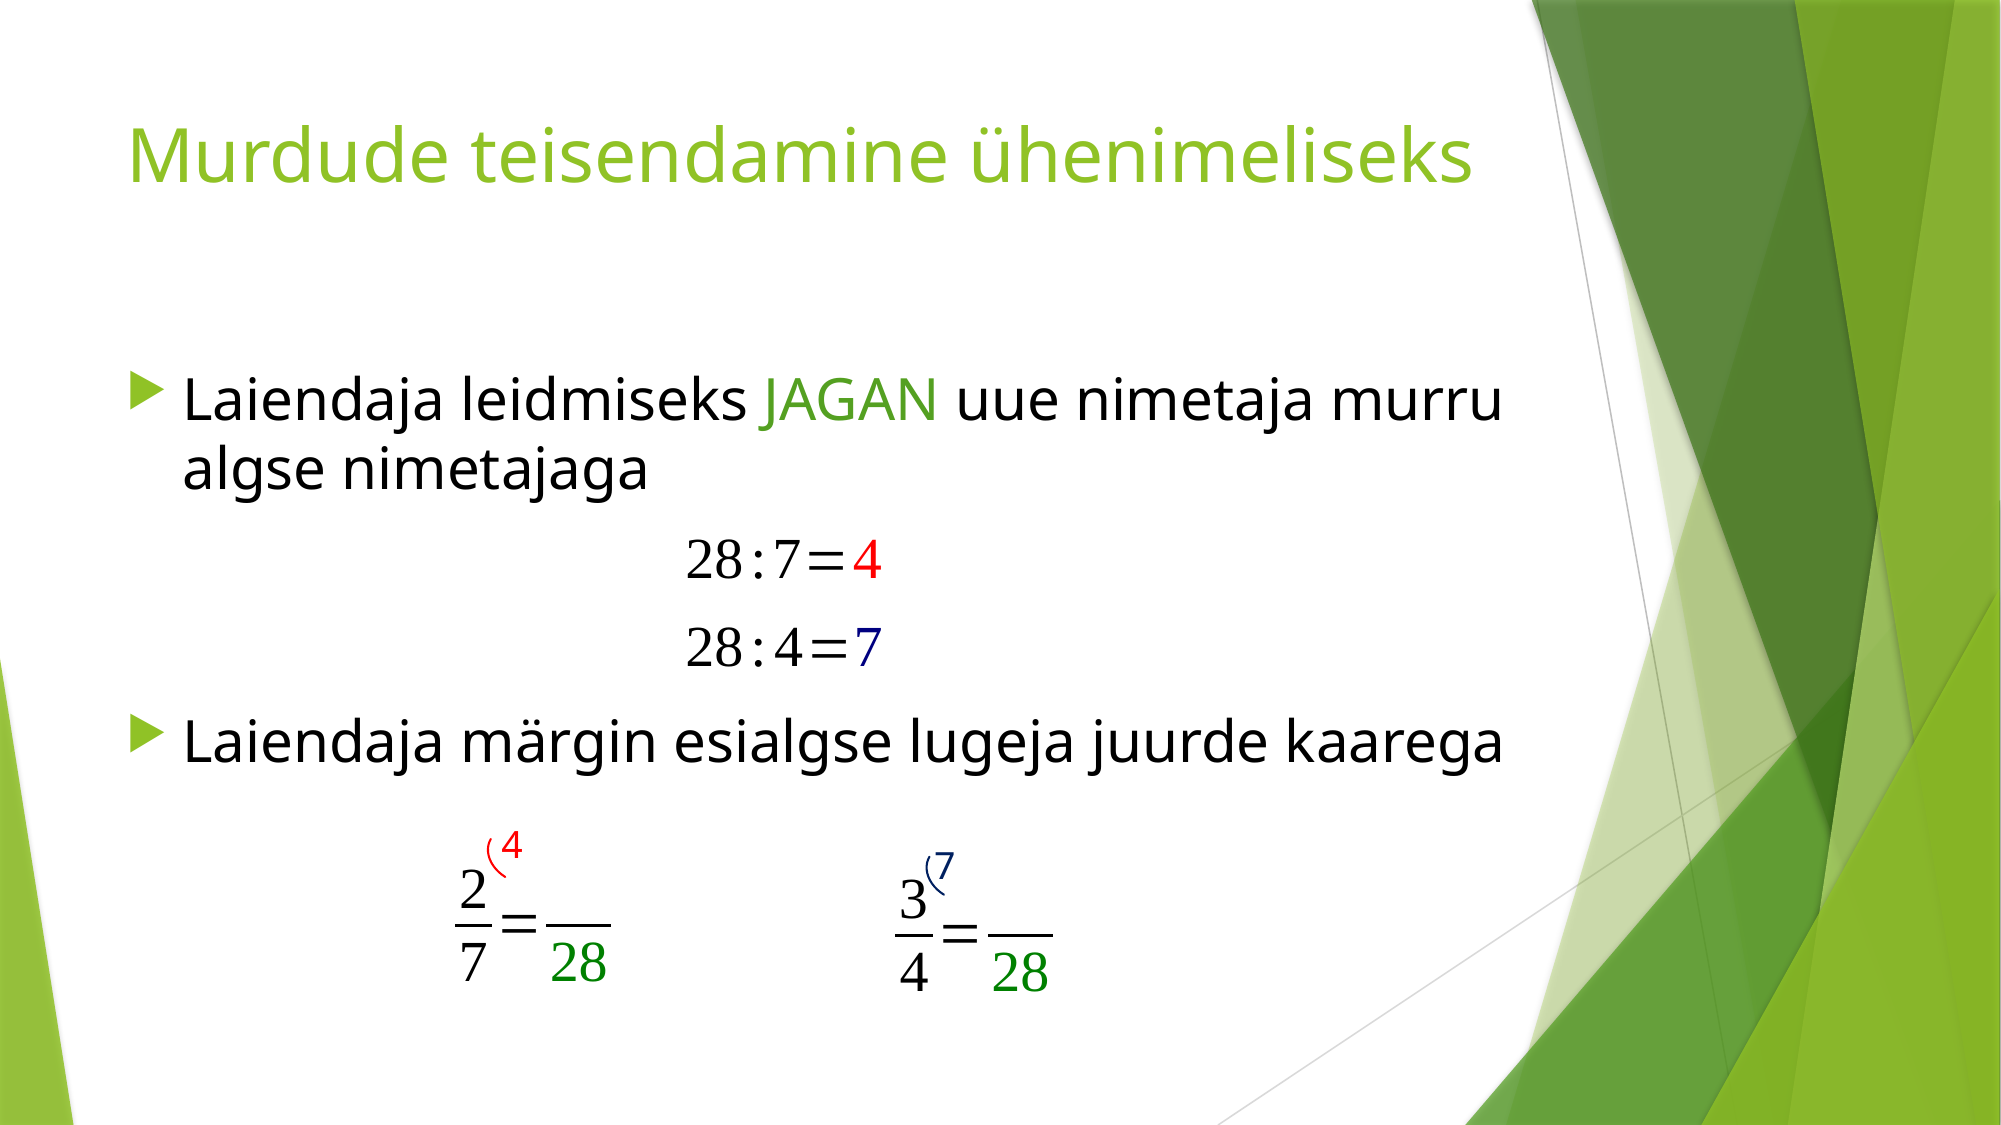

# Murdude teisendamine ühenimeliseks
Laiendaja leidmiseks JAGAN uue nimetaja murru algse nimetajaga
Laiendaja märgin esialgse lugeja juurde kaarega
4
7